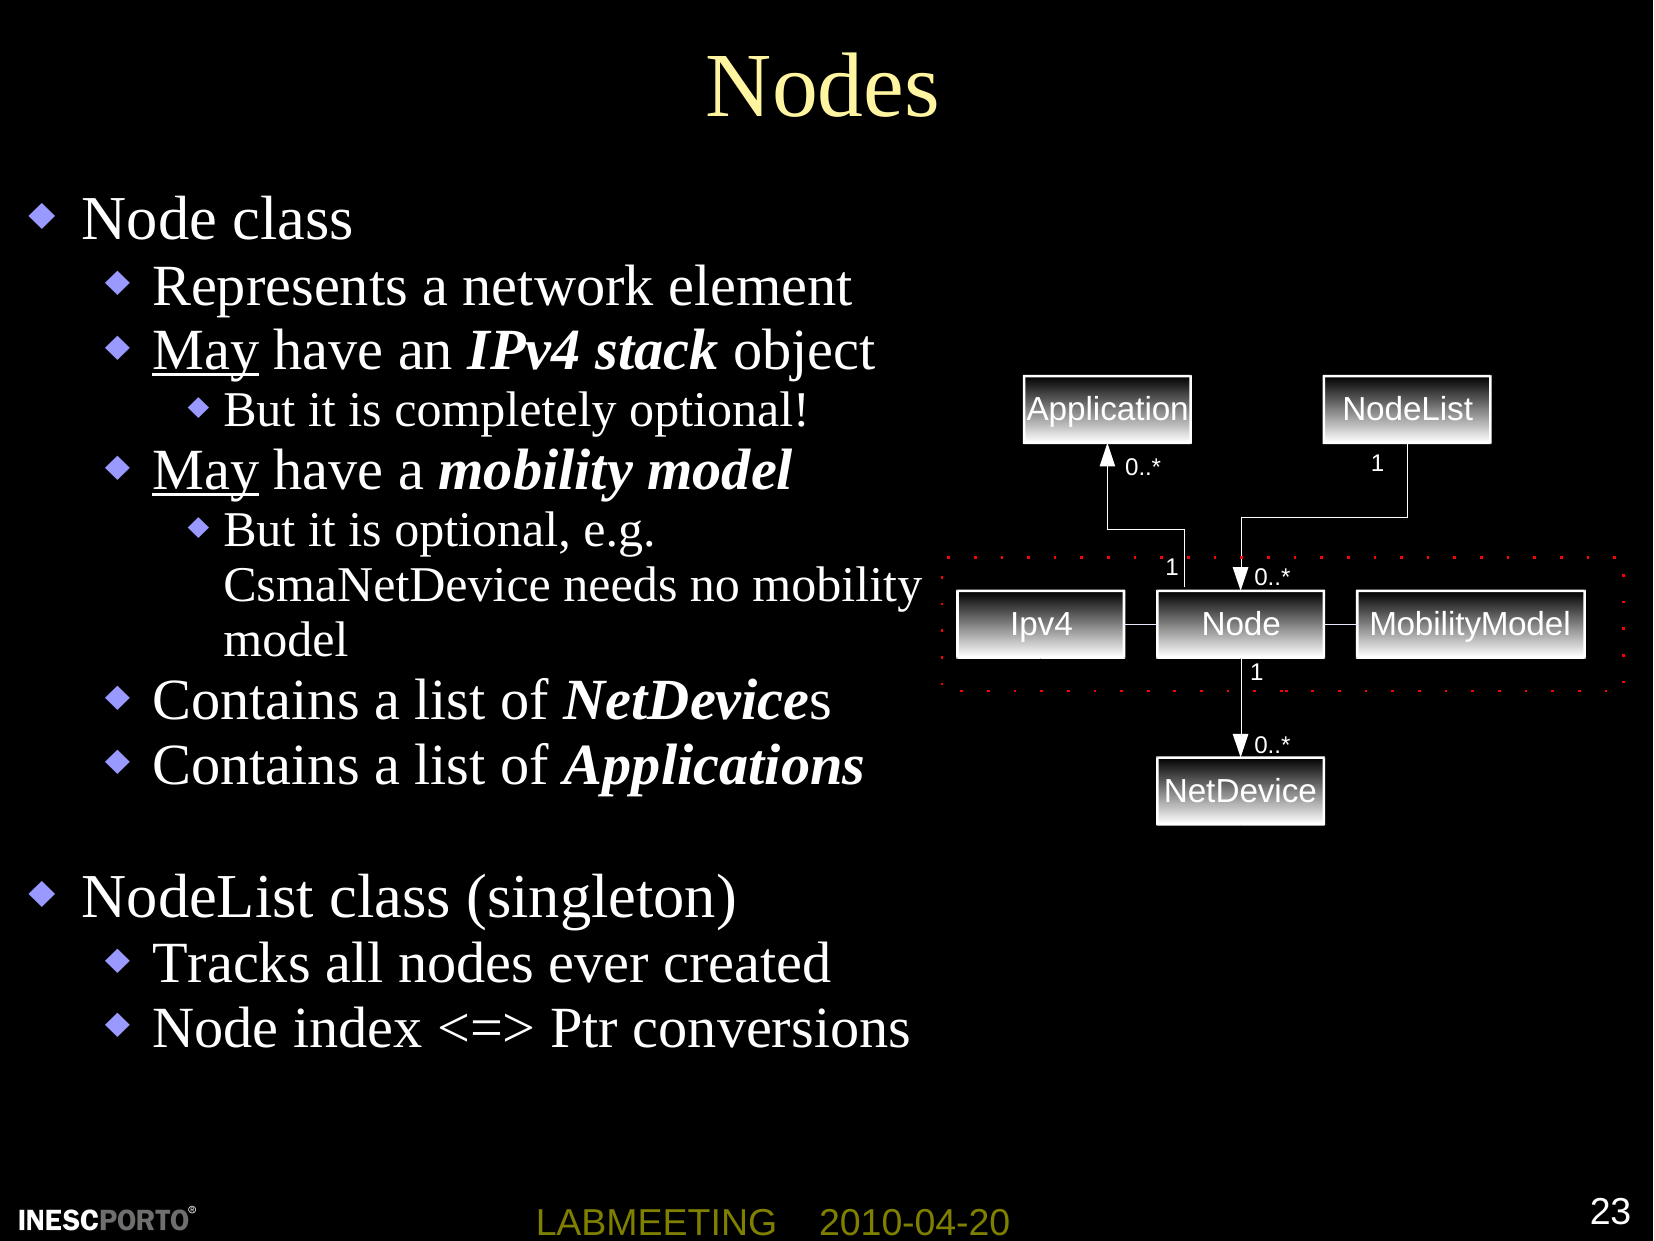

# Nodes
Node class
Represents a network element
May have an IPv4 stack object
But it is completely optional!
May have a mobility model
But it is optional, e.g. CsmaNetDevice needs no mobility model
Contains a list of NetDevices
Contains a list of Applications
NodeList class (singleton)
Tracks all nodes ever created
Node index <=> Ptr conversions